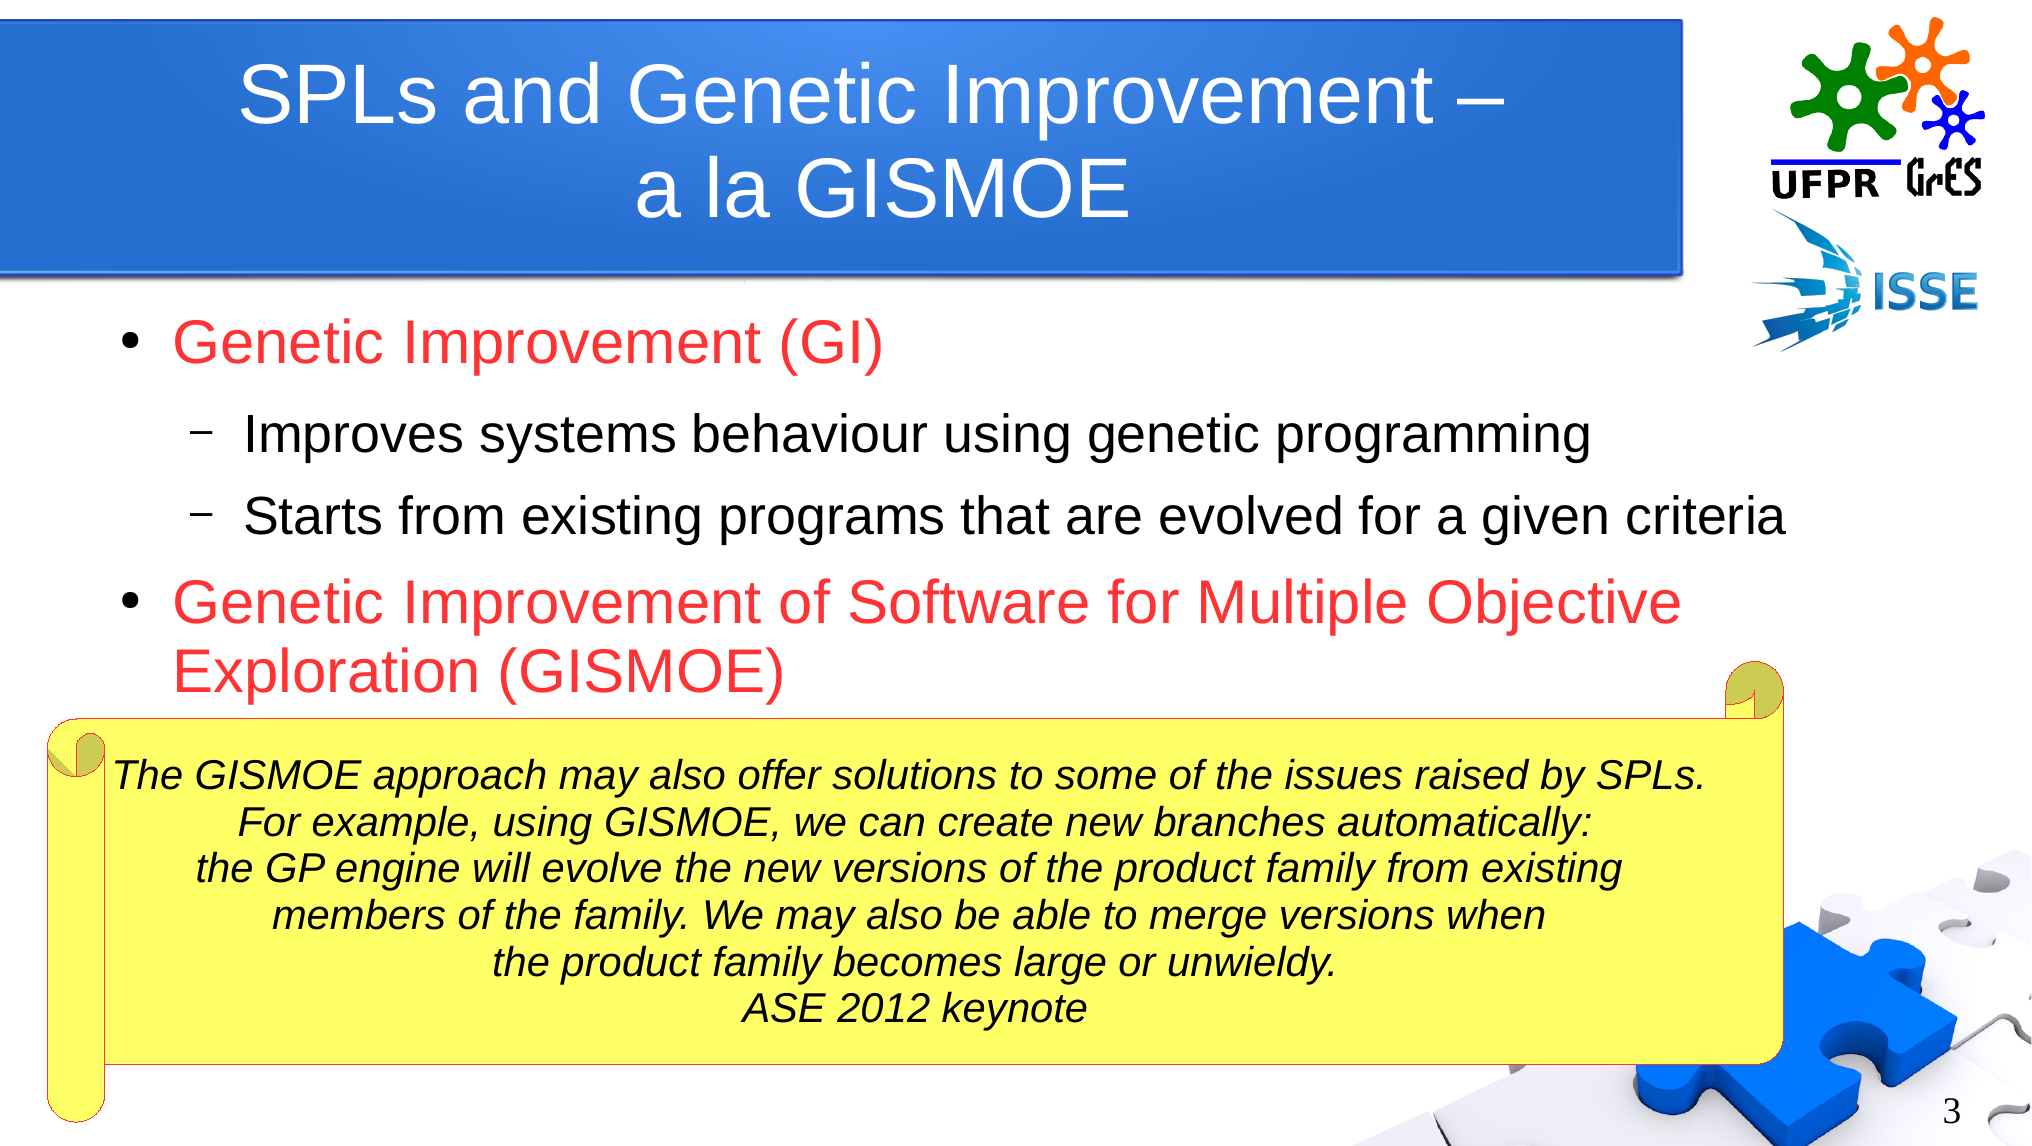

# SPLs and Genetic Improvement – a la GISMOE
Genetic Improvement (GI)
Improves systems behaviour using genetic programming
Starts from existing programs that are evolved for a given criteria
Genetic Improvement of Software for Multiple Objective Exploration (GISMOE)
The GISMOE approach may also offer solutions to some of the issues raised by SPLs.
For example, using GISMOE, we can create new branches automatically:
the GP engine will evolve the new versions of the product family from existing
members of the family. We may also be able to merge versions when
the product family becomes large or unwieldy.
ASE 2012 keynote
3